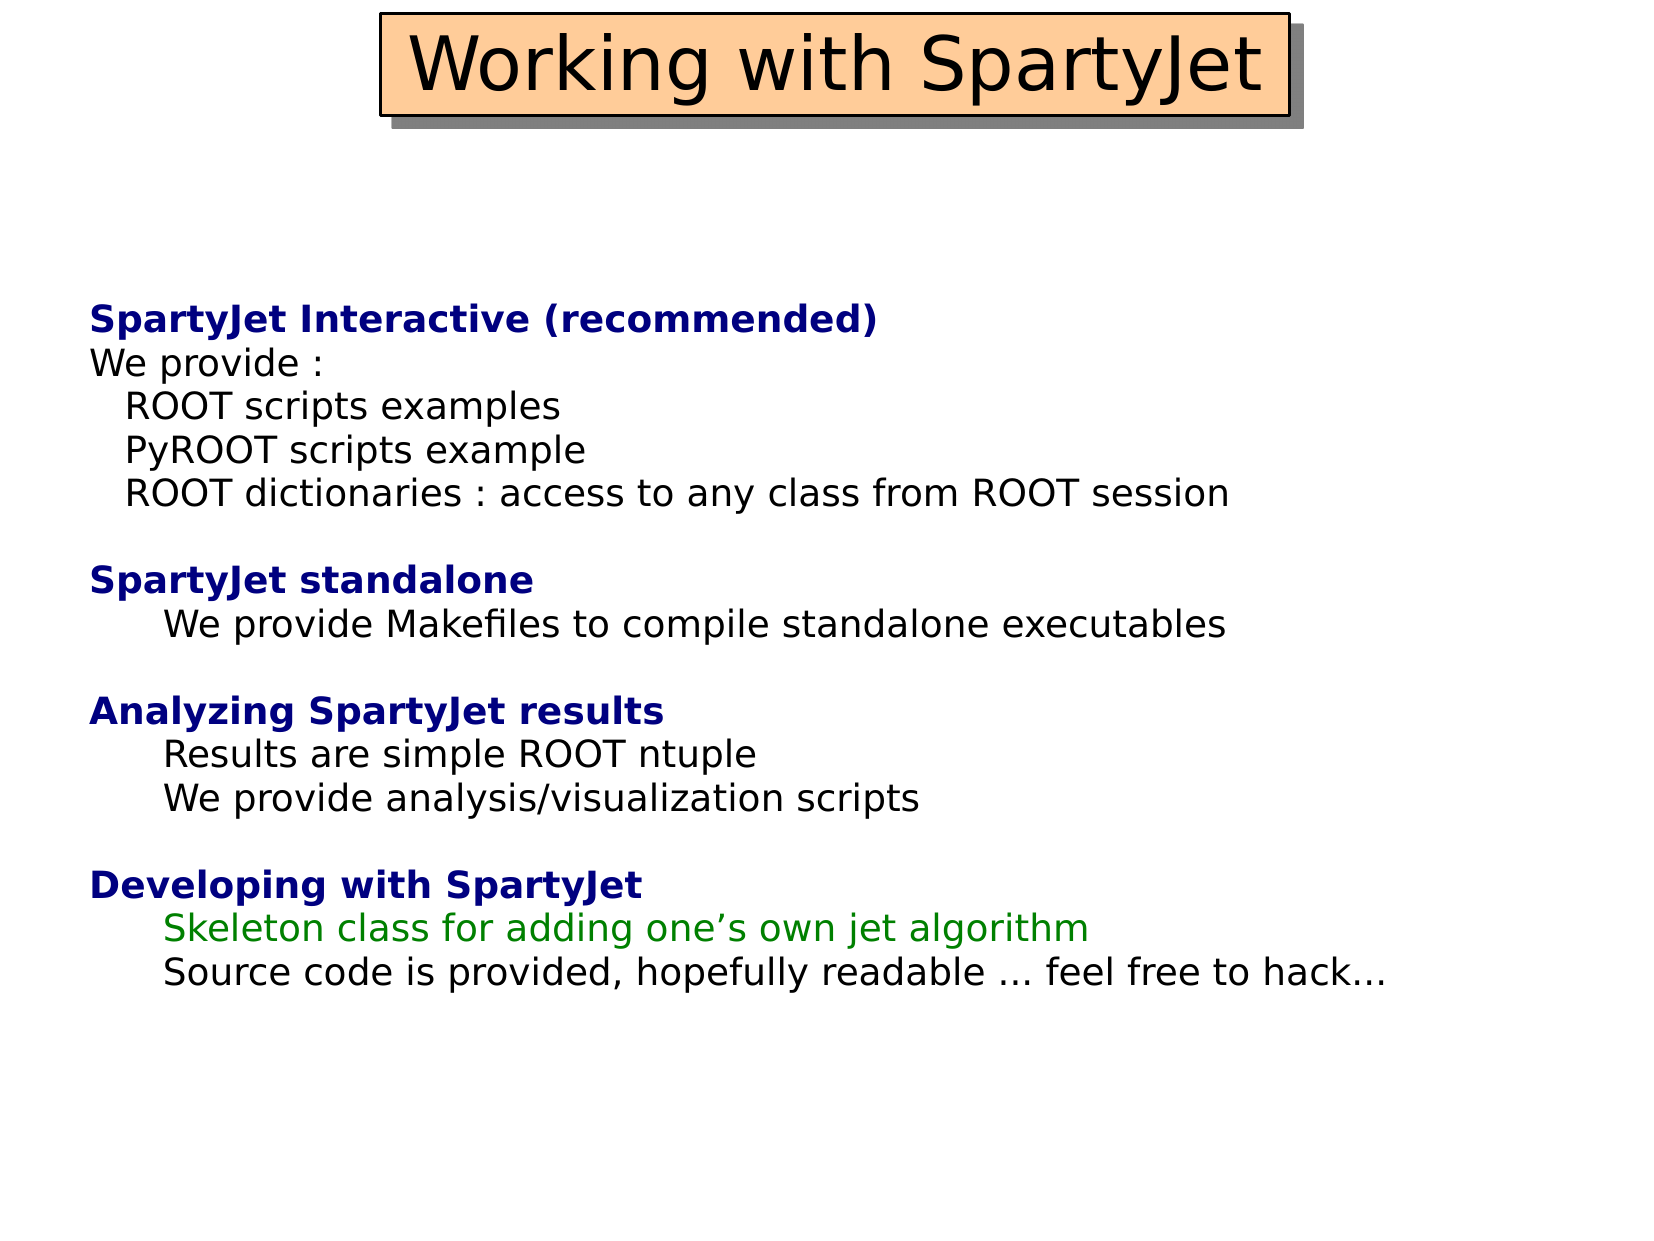

Working with SpartyJet
SpartyJet Interactive (recommended)
We provide :
ROOT scripts examples
PyROOT scripts example
ROOT dictionaries : access to any class from ROOT session
SpartyJet standalone
	We provide Makefiles to compile standalone executables
Analyzing SpartyJet results
	Results are simple ROOT ntuple
	We provide analysis/visualization scripts
Developing with SpartyJet
	Skeleton class for adding one’s own jet algorithm
	Source code is provided, hopefully readable ... feel free to hack...